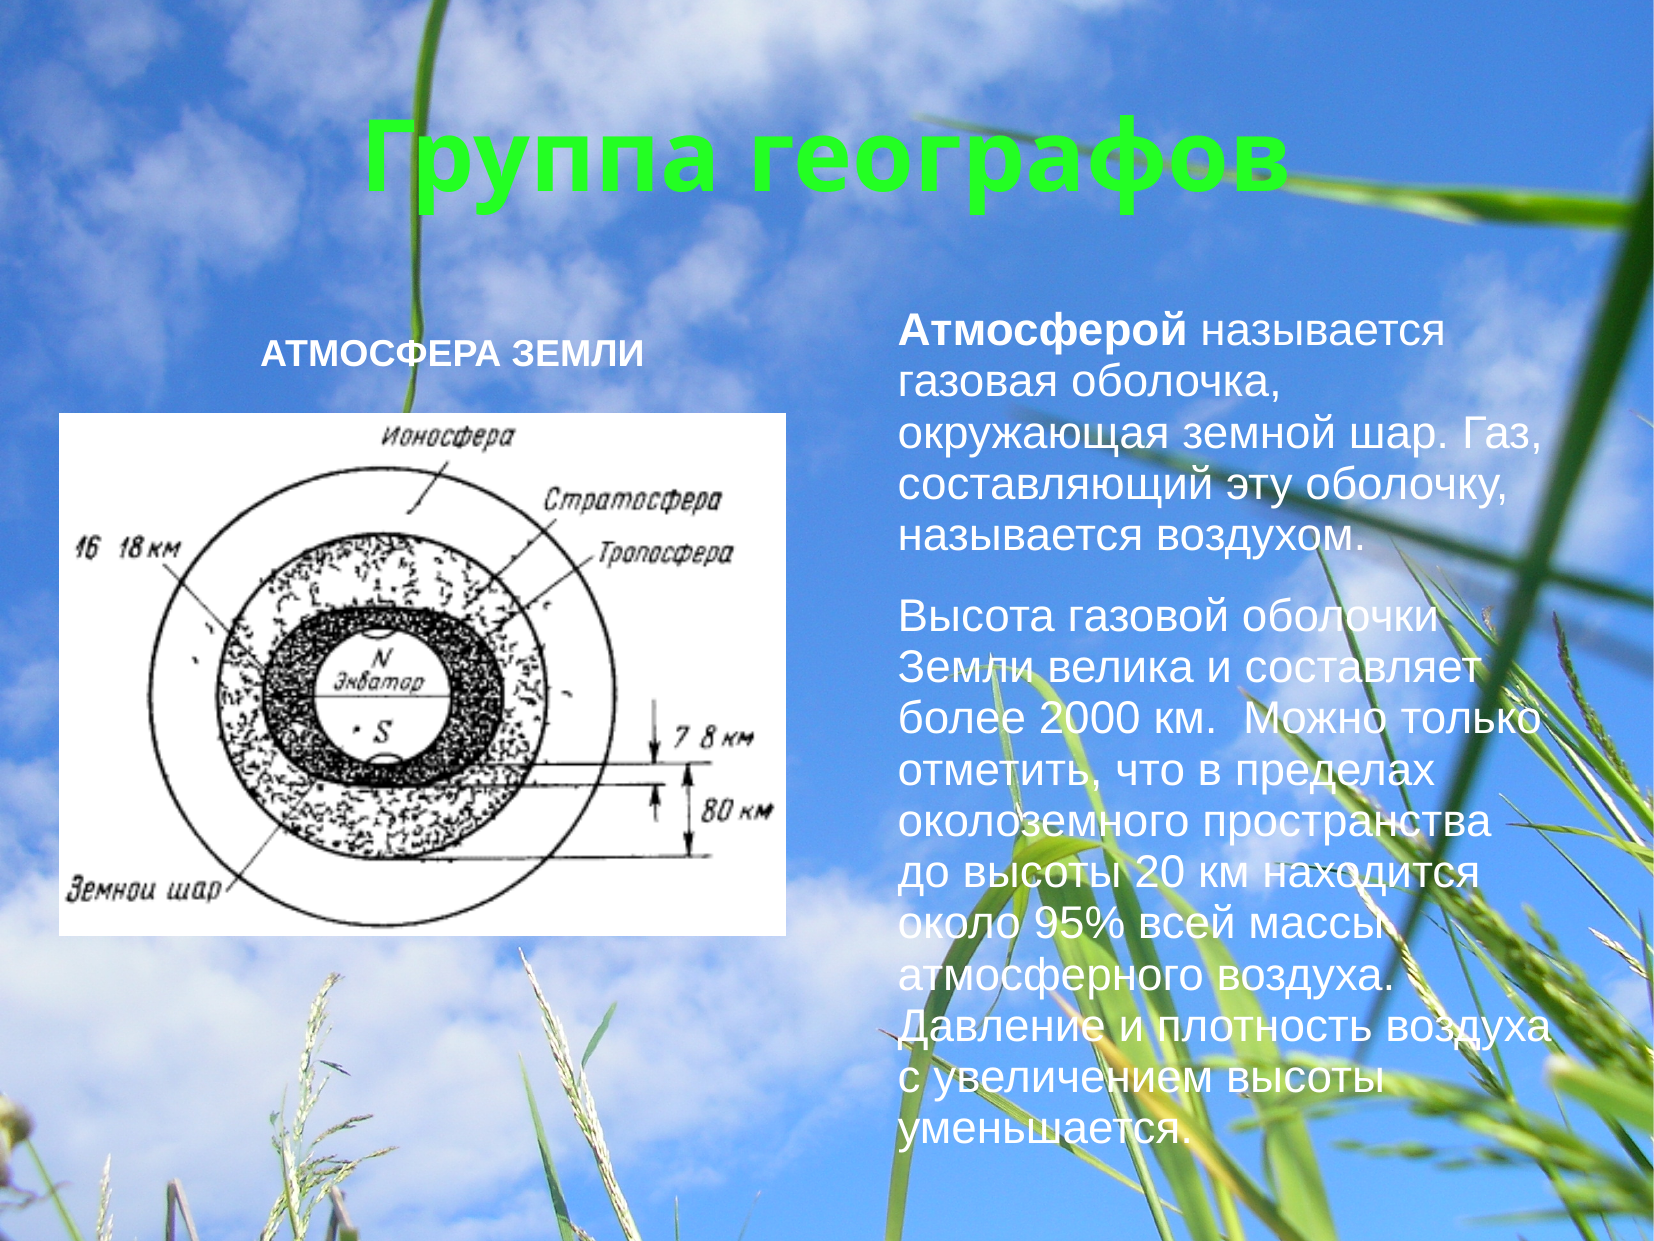

# Группа географов
Атмосферой называется газовая оболочка, окружающая земной шар. Газ, составляющий эту оболочку, называется воздухом.
Высота газовой оболочки Земли велика и составляет более 2000 км. Можно только отметить, что в пределах околоземного пространства до высоты 20 км находится около 95% всей массы атмосферного воздуха. Давление и плотность воздуха с увеличением высоты уменьшается.
АТМОСФЕРА ЗЕМЛИ